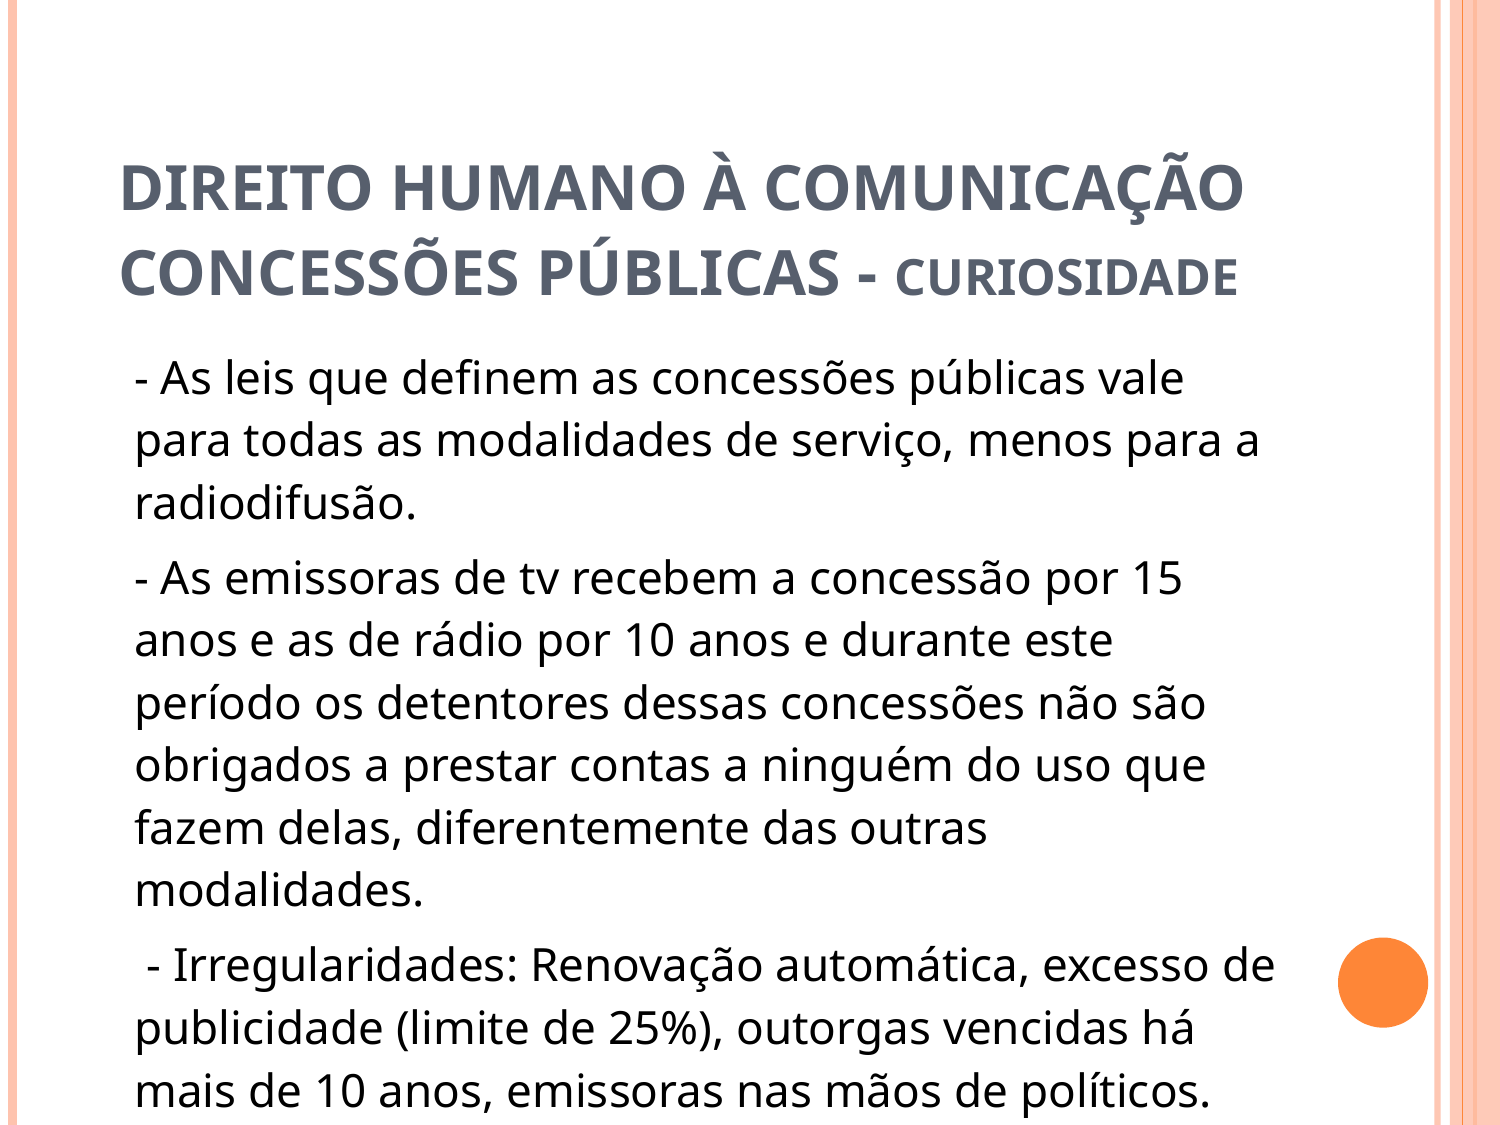

# DIREITO HUMANO À COMUNICAÇÃO CONCESSÕES PÚBLICAS - CURIOSIDADE
	- As leis que definem as concessões públicas vale para todas as modalidades de serviço, menos para a radiodifusão.
	- As emissoras de tv recebem a concessão por 15 anos e as de rádio por 10 anos e durante este período os detentores dessas concessões não são obrigados a prestar contas a ninguém do uso que fazem delas, diferentemente das outras modalidades.
	 - Irregularidades: Renovação automática, excesso de publicidade (limite de 25%), outorgas vencidas há mais de 10 anos, emissoras nas mãos de políticos.